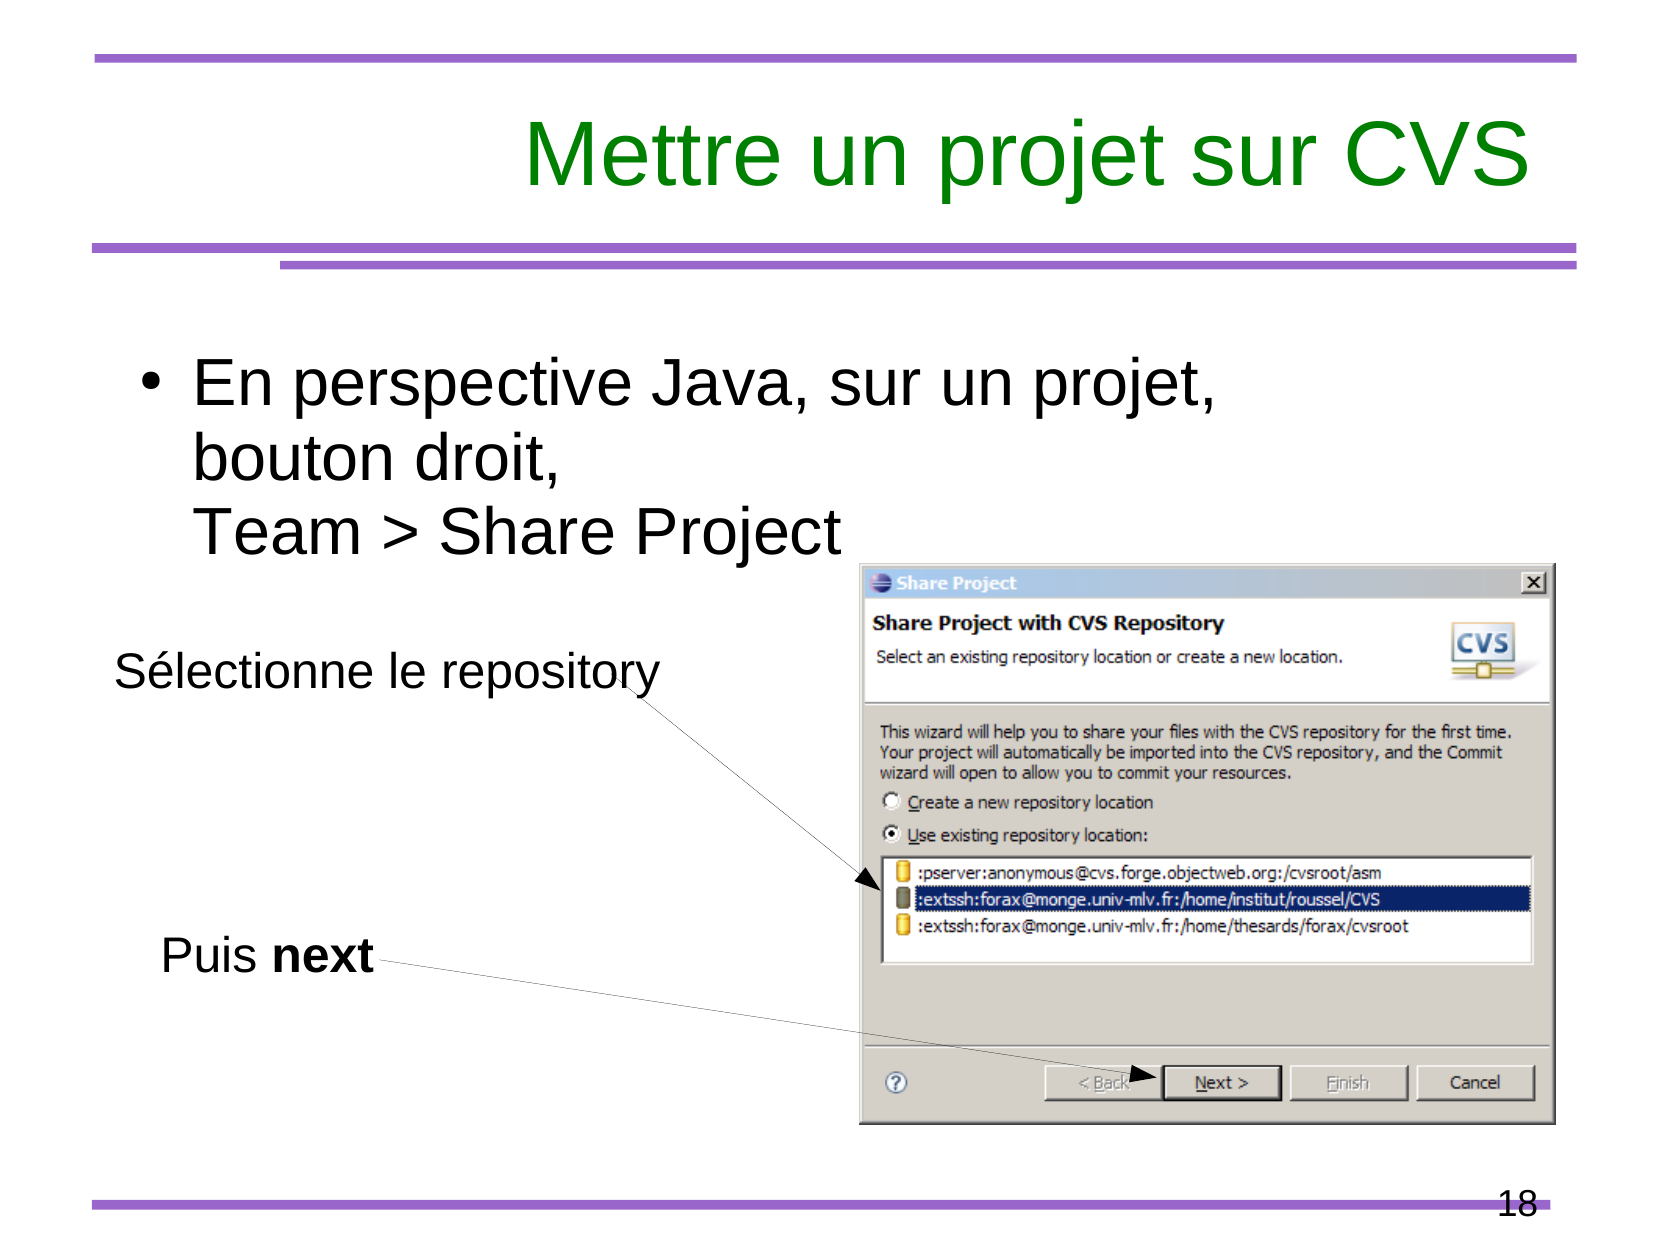

# Mettre un projet sur CVS
En perspective Java, sur un projet,
bouton droit,
Team > Share Project
Sélectionne le repository
Puis next